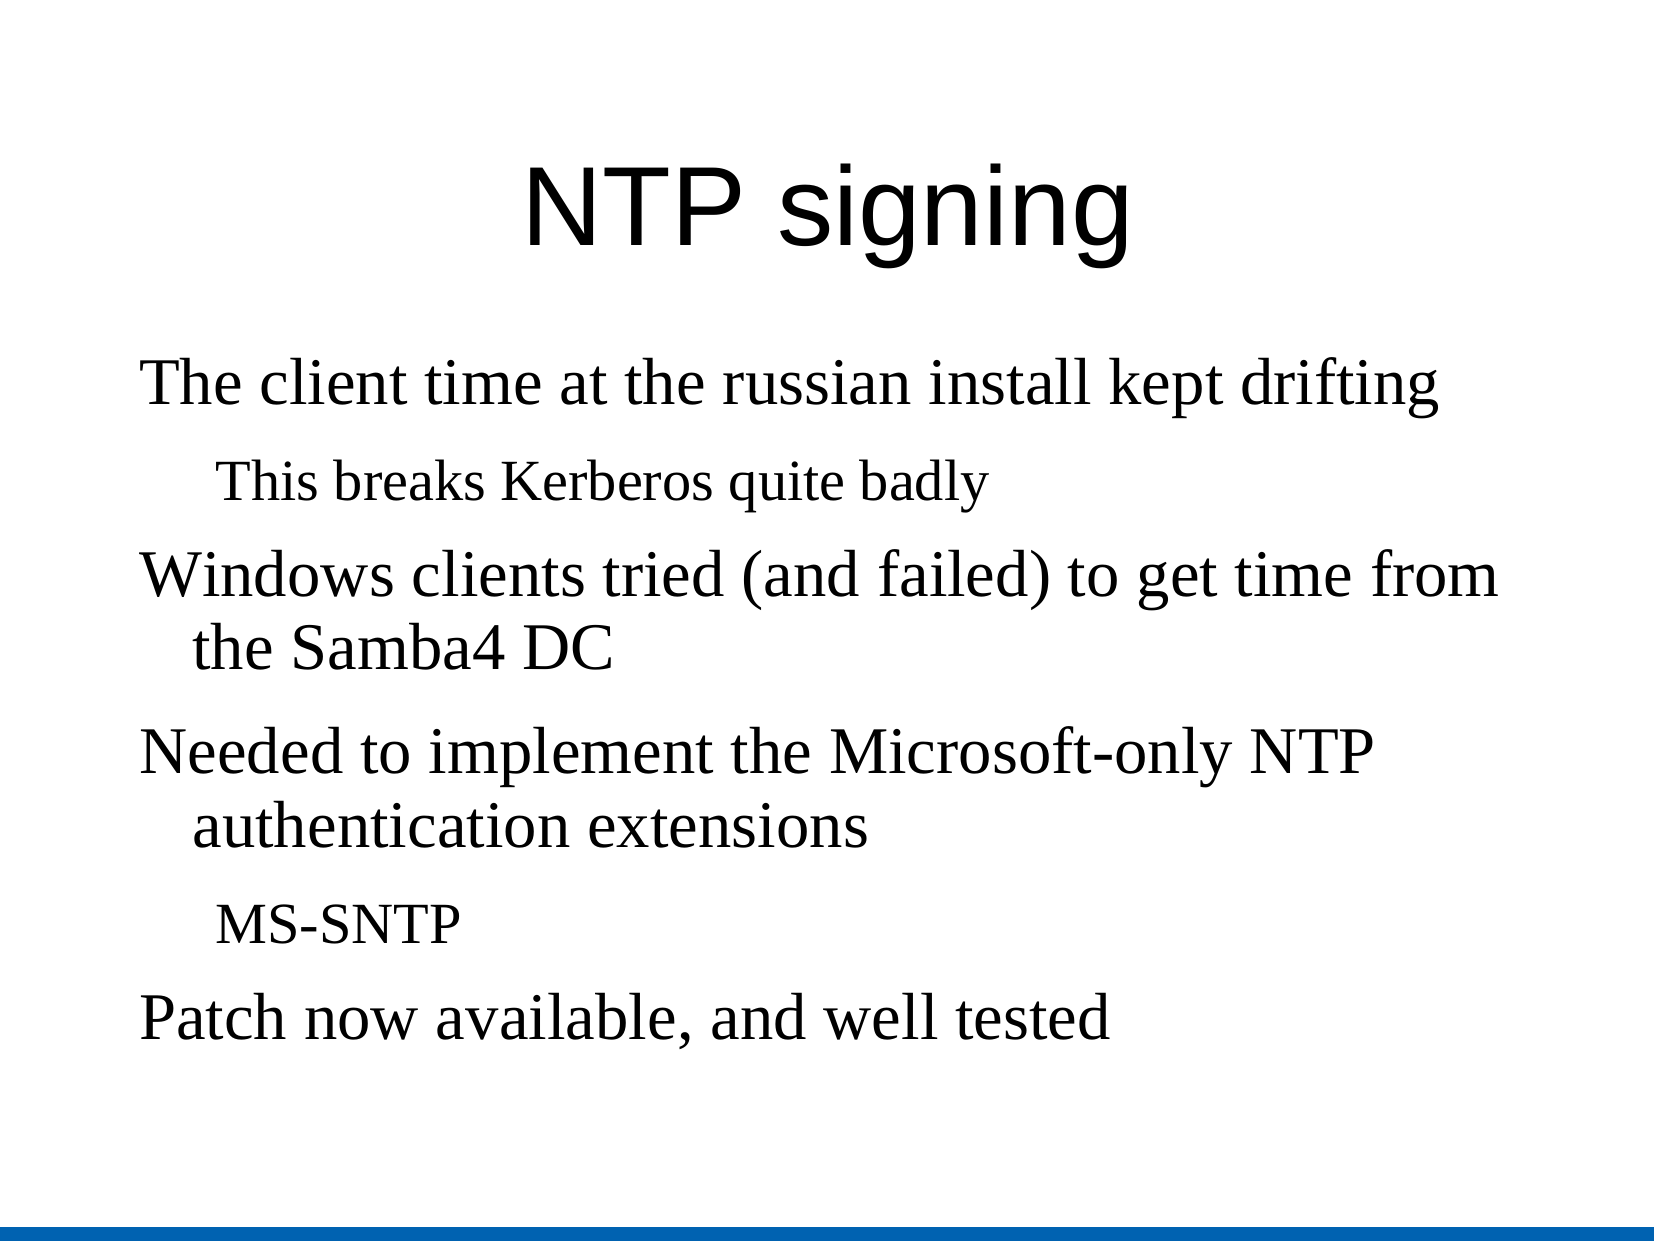

# NTP signing
The client time at the russian install kept drifting
This breaks Kerberos quite badly
Windows clients tried (and failed) to get time from the Samba4 DC
Needed to implement the Microsoft-only NTP authentication extensions
MS-SNTP
Patch now available, and well tested